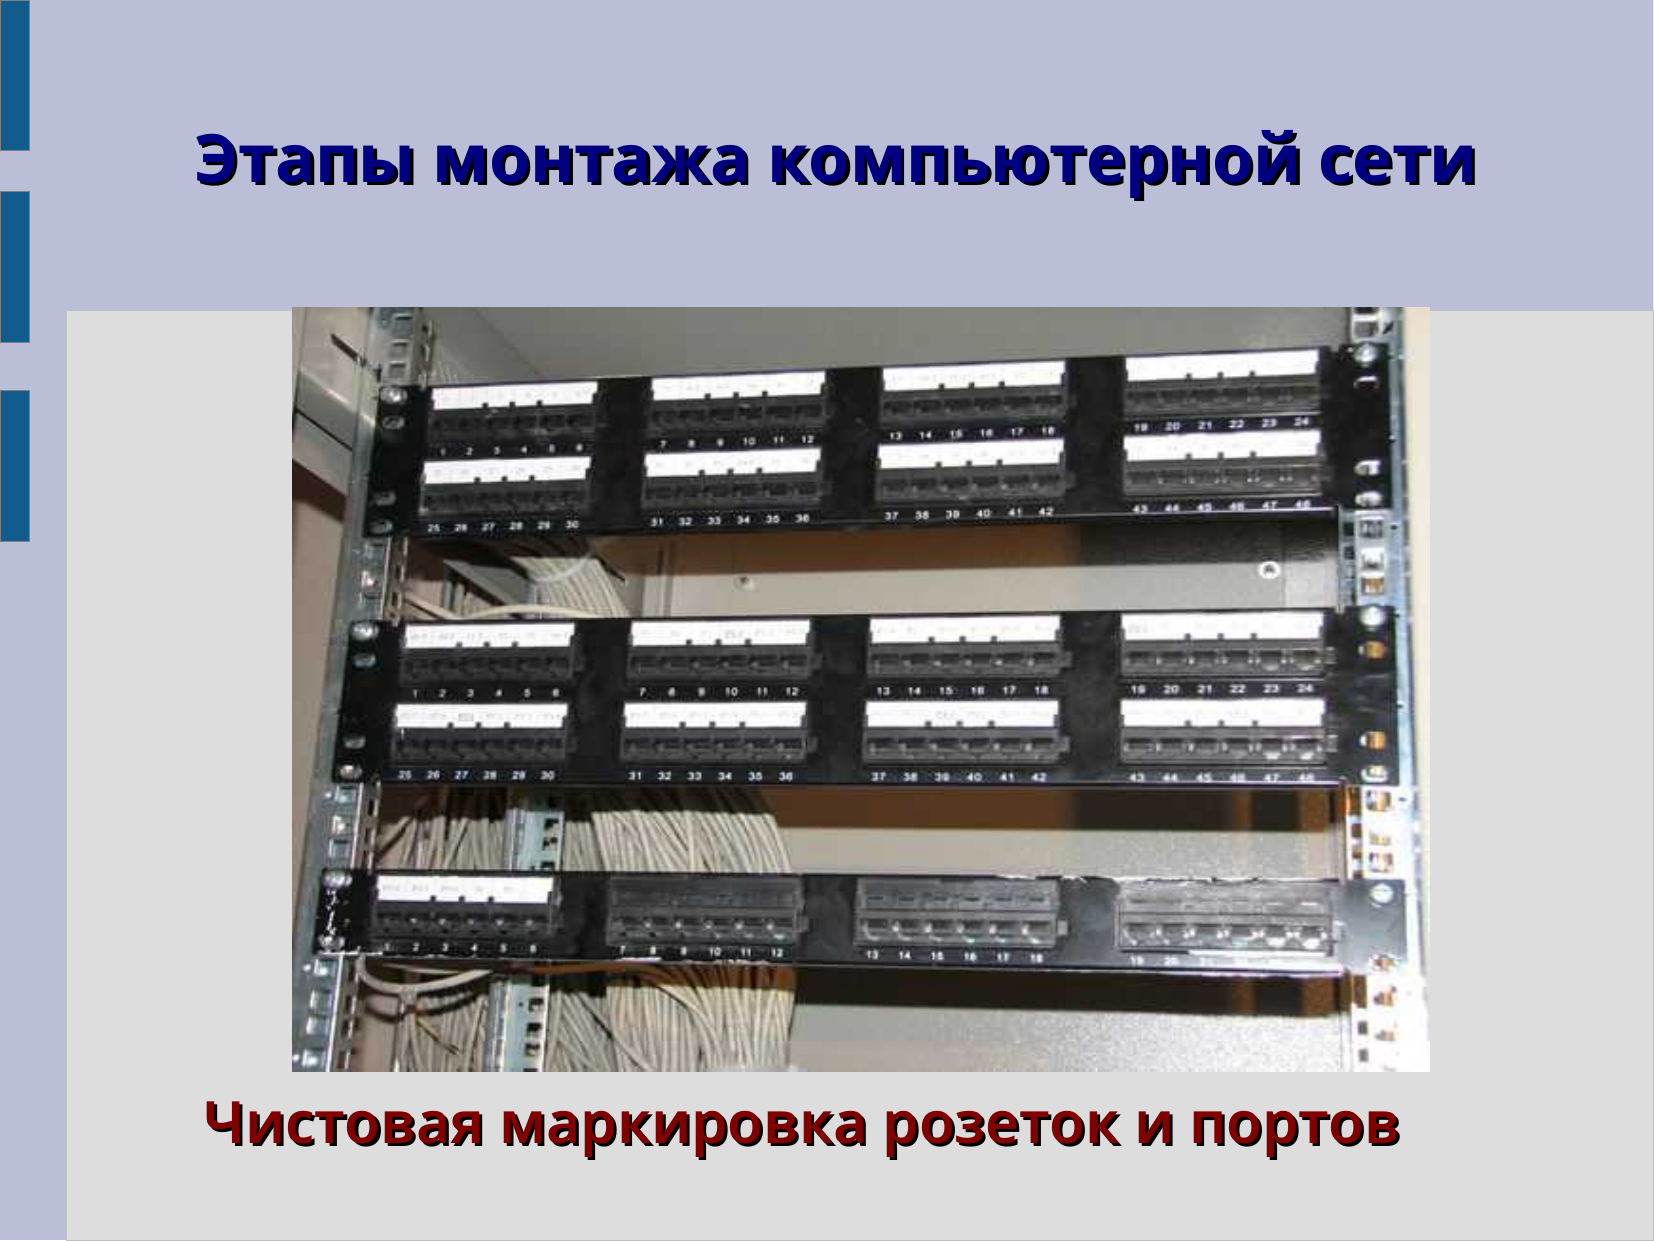

# Этапы монтажа компьютерной сети
5 ЭТАП
Чистовая маркировка розеток и портов